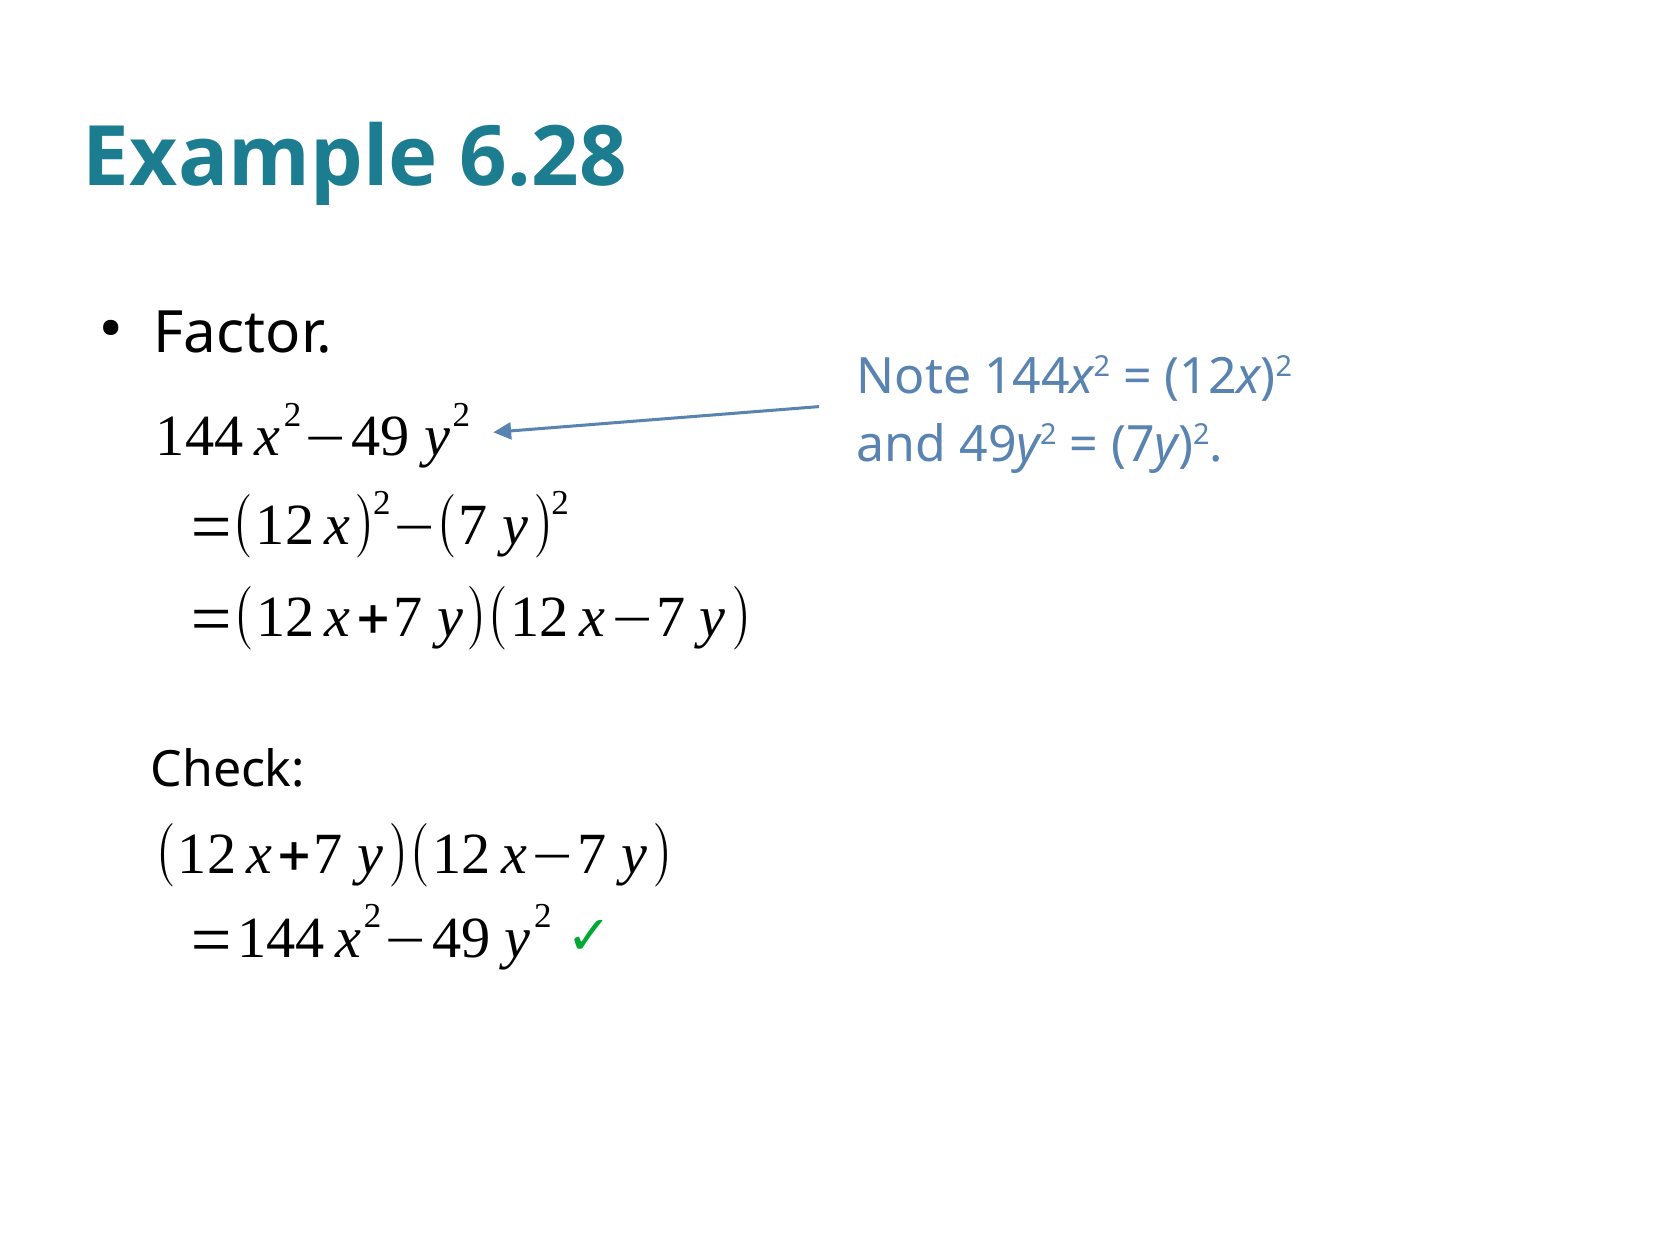

# Example 6.28
Factor.
Note 144x2 = (12x)2 and 49y2 = (7y)2.
Check:
✓